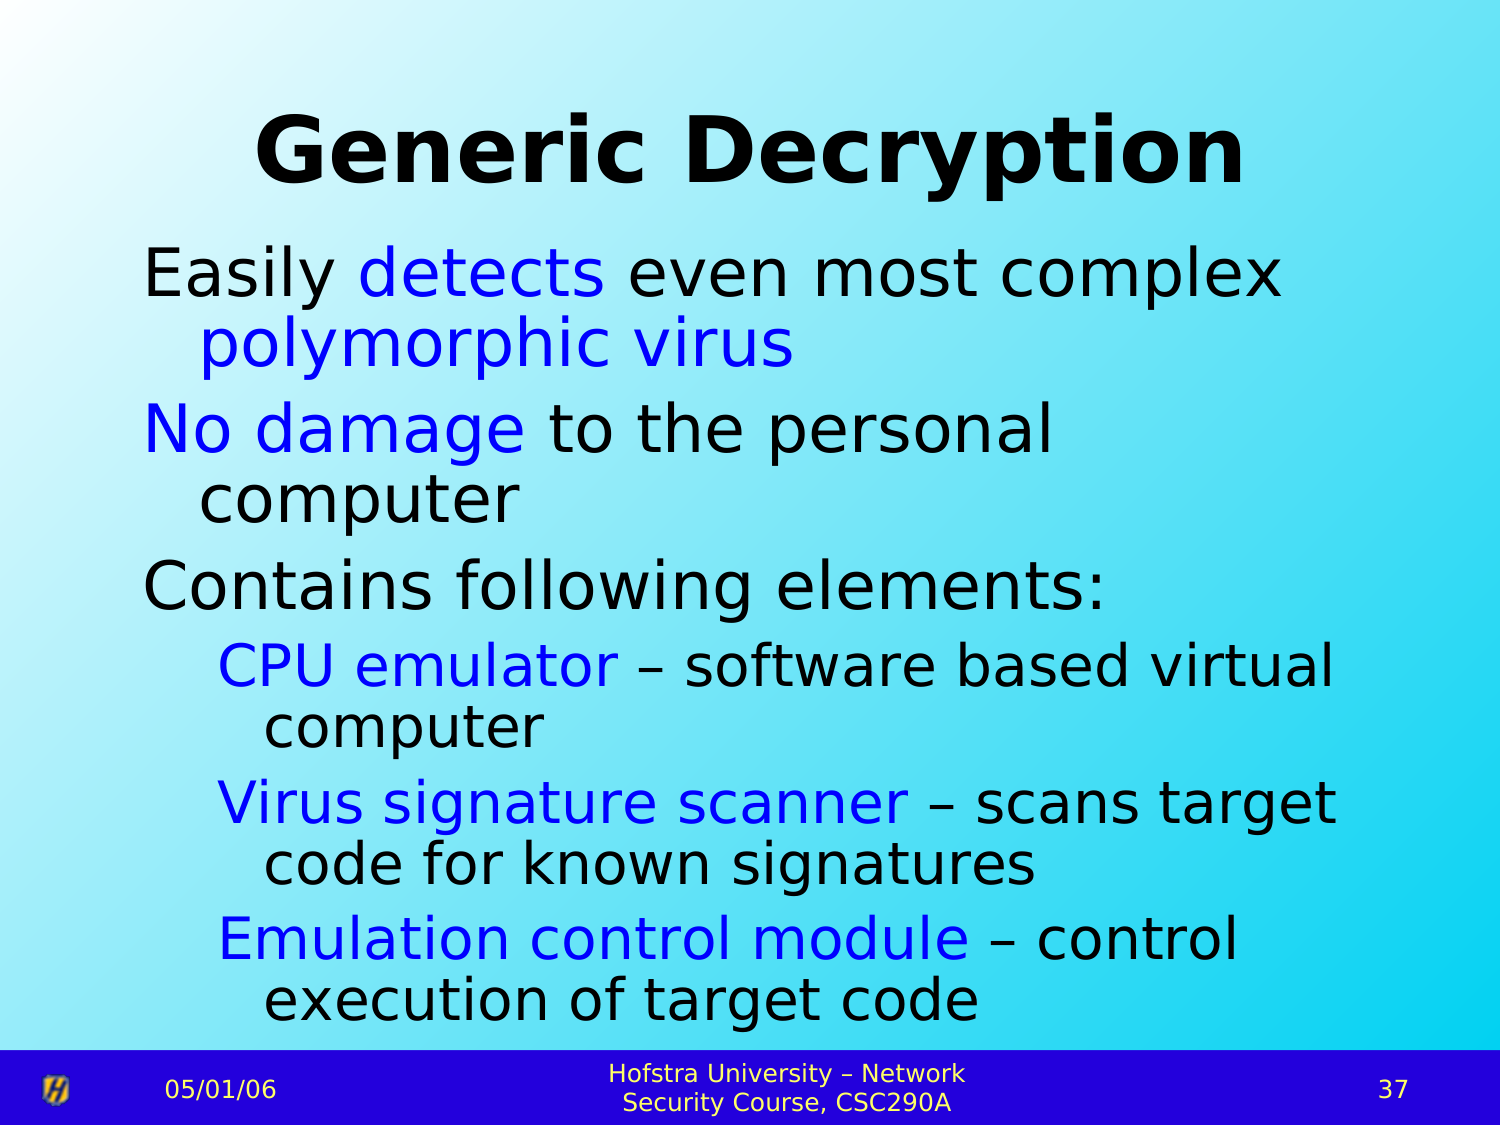

# Generic Decryption
Easily detects even most complex polymorphic virus
No damage to the personal computer
Contains following elements:
CPU emulator – software based virtual computer
Virus signature scanner – scans target code for known signatures
Emulation control module – control execution of target code
37